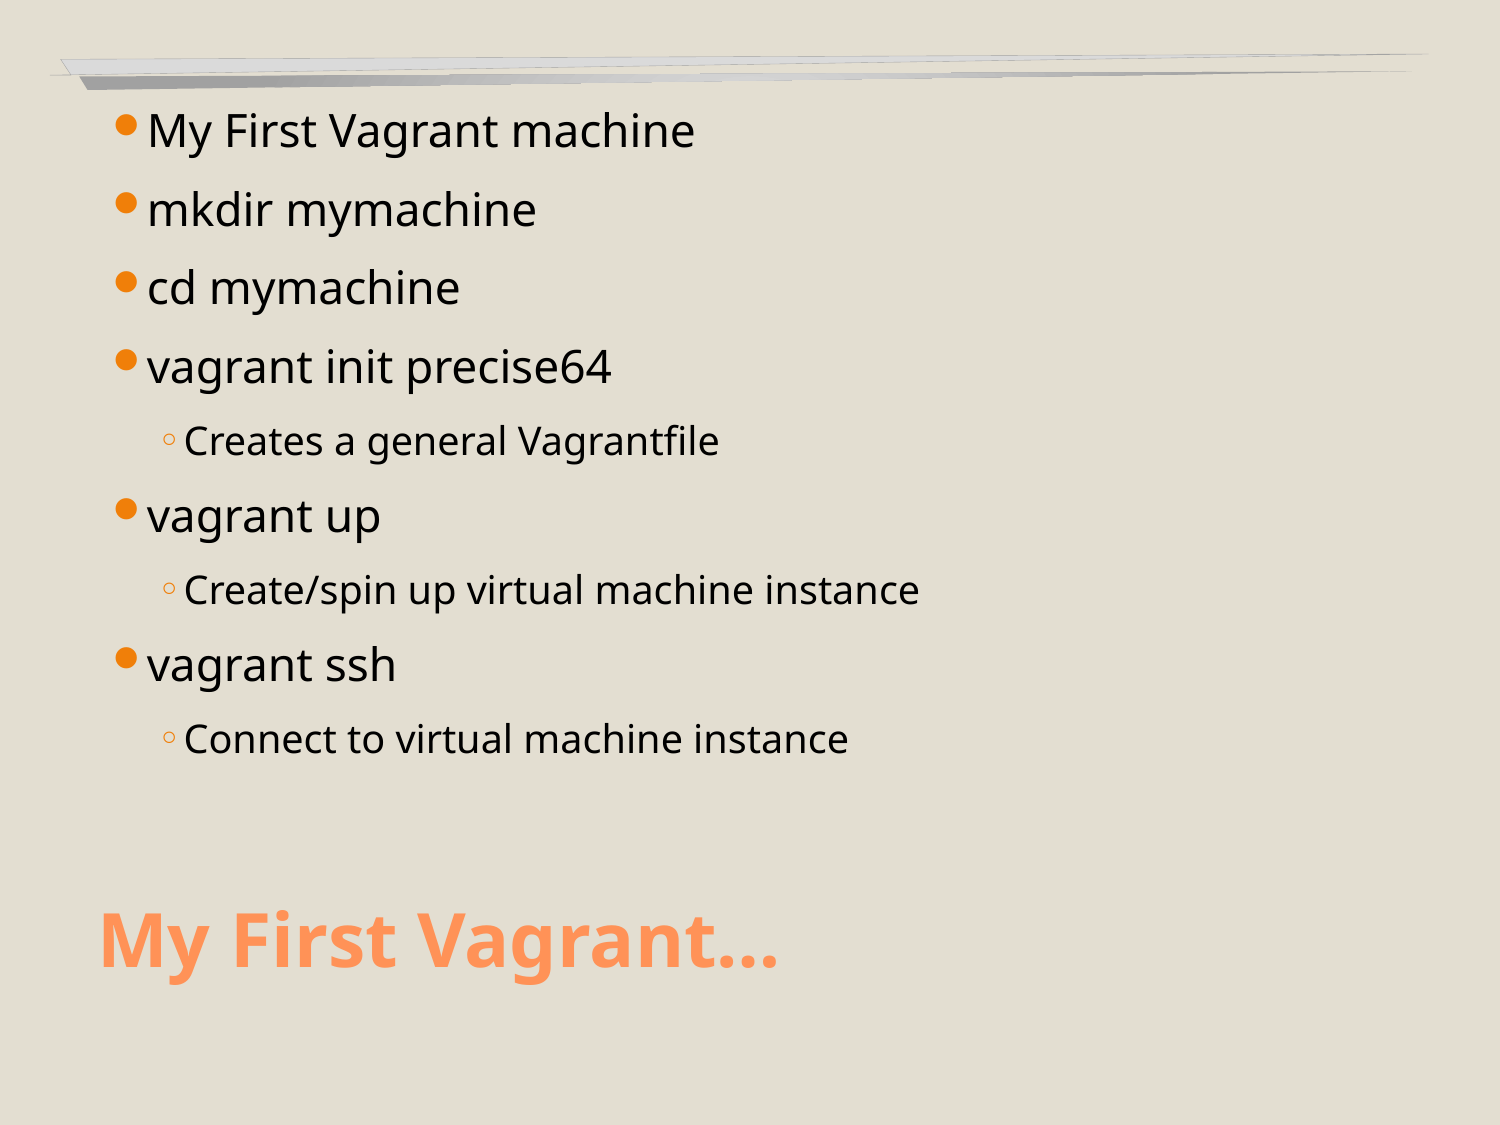

My First Vagrant machine
mkdir mymachine
cd mymachine
vagrant init precise64
Creates a general Vagrantfile
vagrant up
Create/spin up virtual machine instance
vagrant ssh
Connect to virtual machine instance
# My First Vagrant…